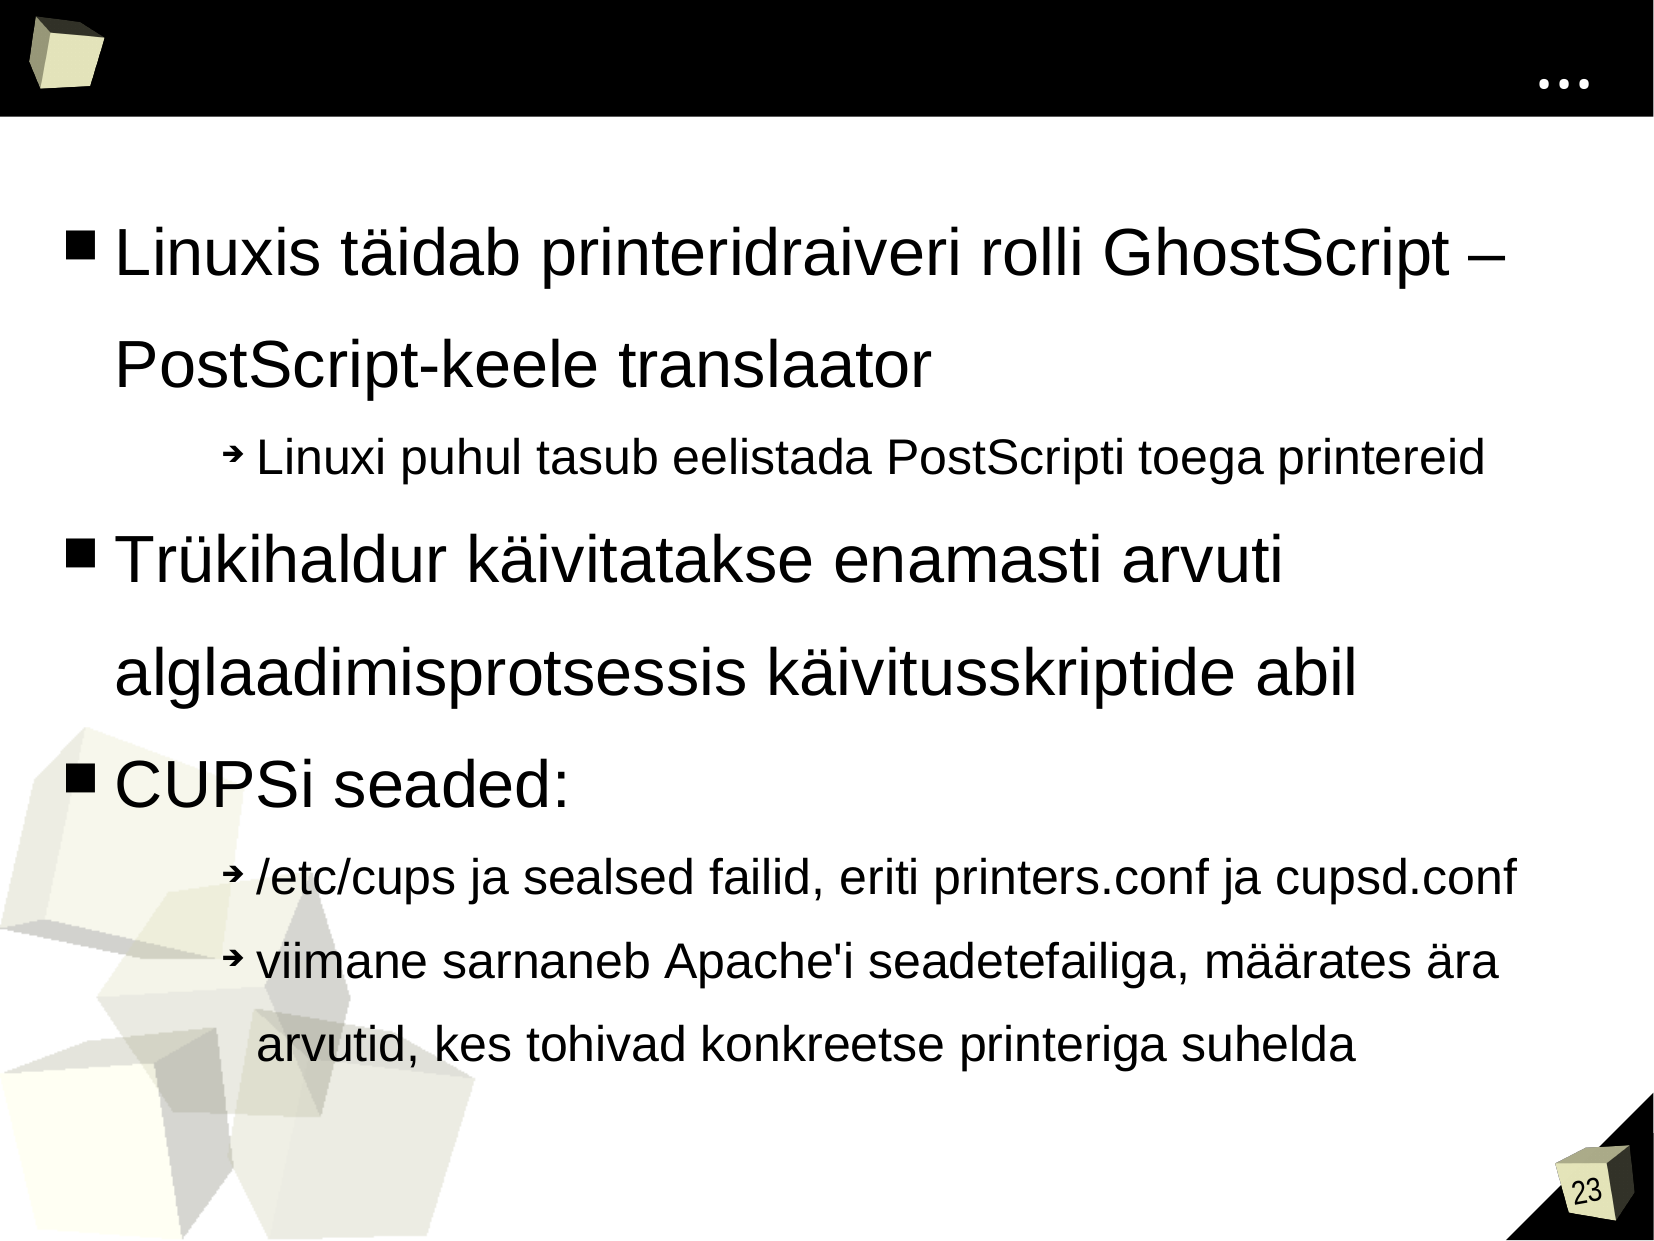

# ...
Linuxis täidab printeridraiveri rolli GhostScript – PostScript-keele translaator
Linuxi puhul tasub eelistada PostScripti toega printereid
Trükihaldur käivitatakse enamasti arvuti alglaadimisprotsessis käivitusskriptide abil
CUPSi seaded:
/etc/cups ja sealsed failid, eriti printers.conf ja cupsd.conf
viimane sarnaneb Apache'i seadetefailiga, määrates ära arvutid, kes tohivad konkreetse printeriga suhelda